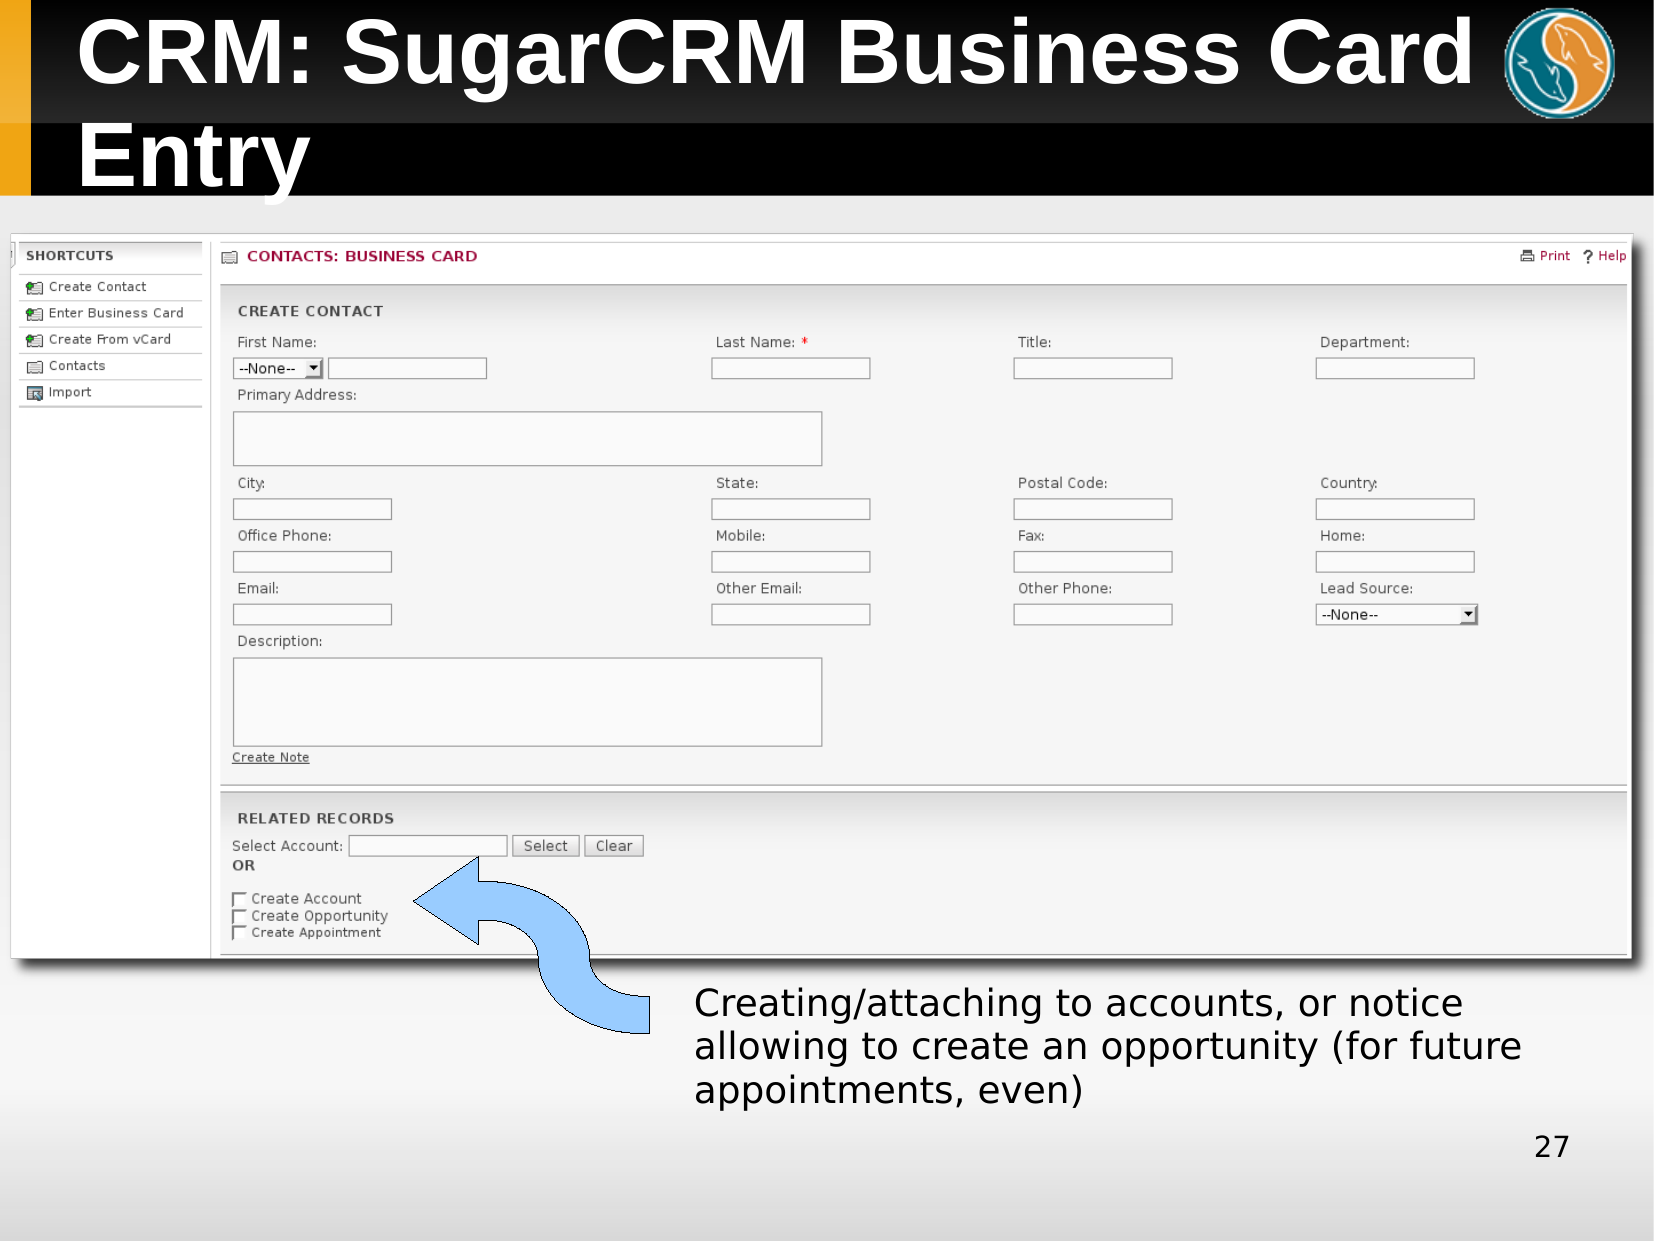

# CRM: SugarCRM Business Card Entry
Creating/attaching to accounts, or notice
allowing to create an opportunity (for future
appointments, even)
27